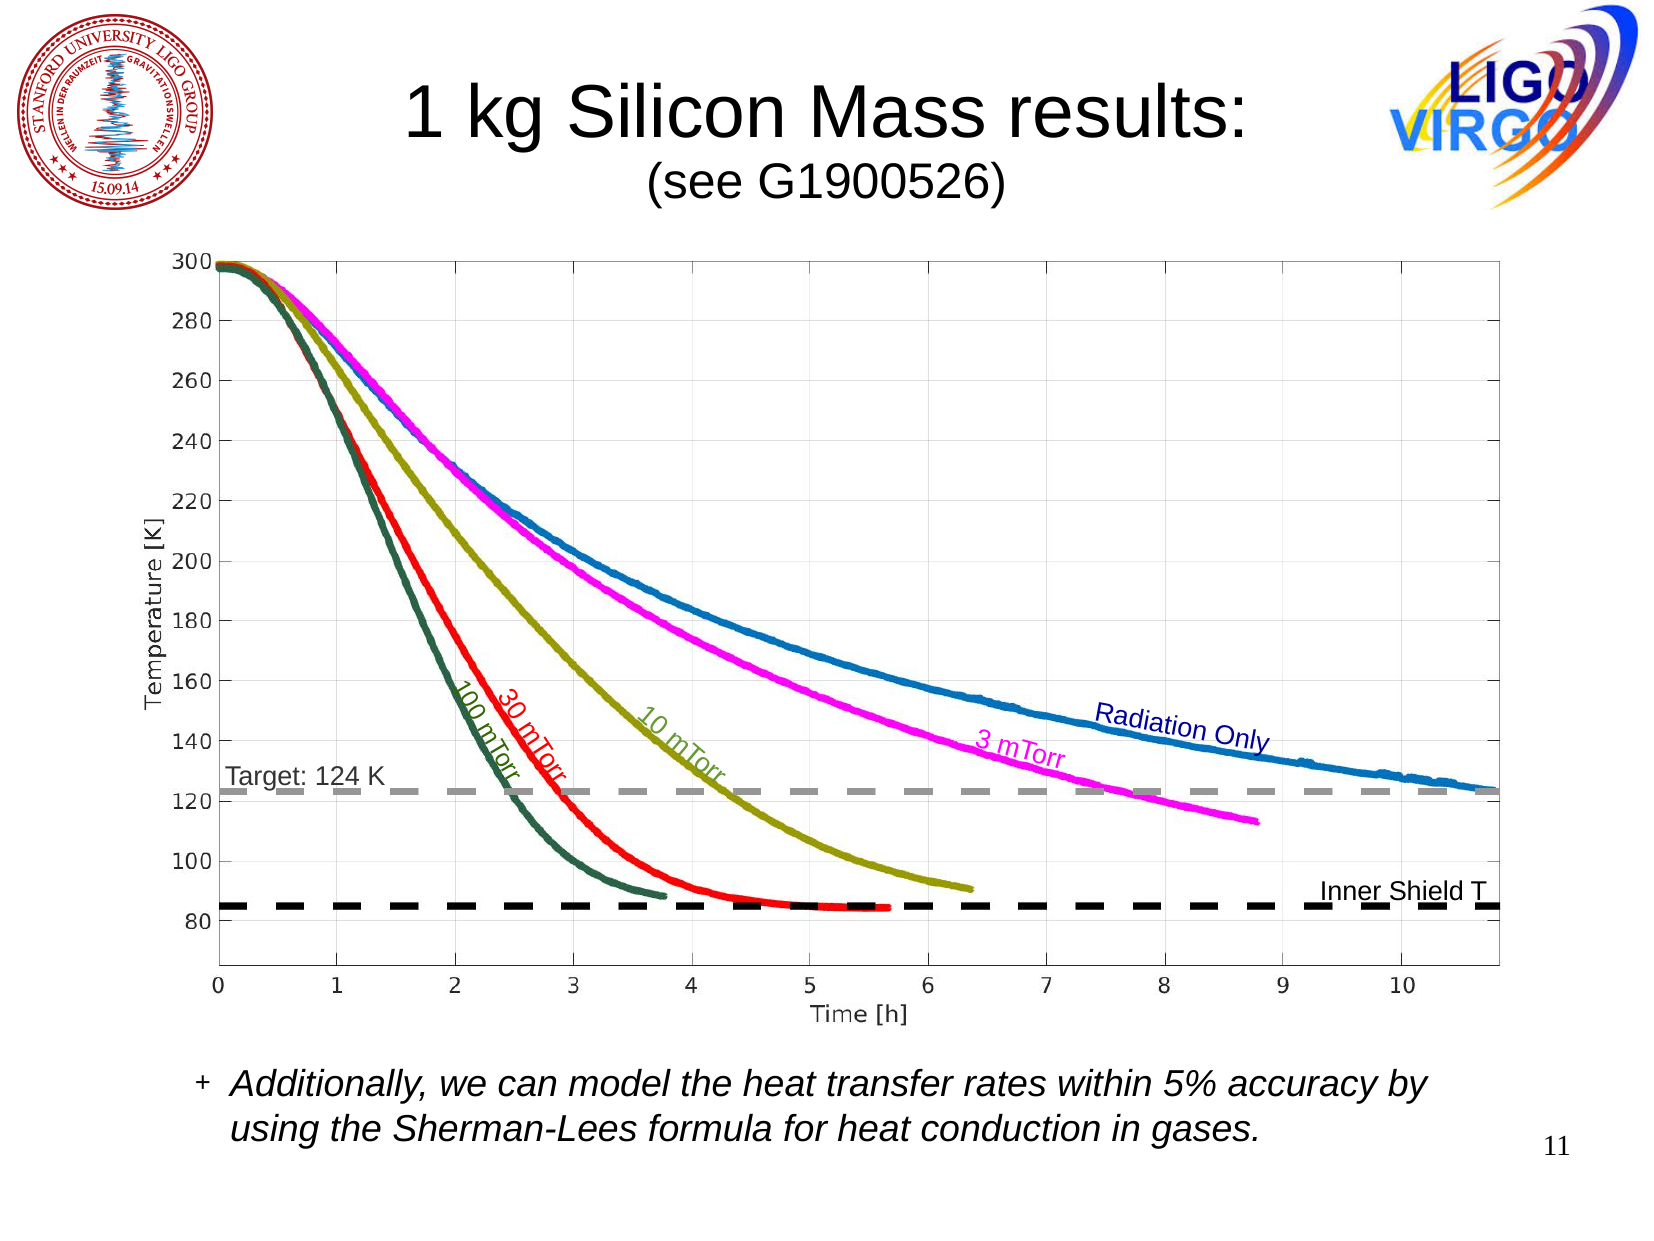

# 1 kg Silicon Mass results: (see G1900526)
Radiation Only
Target: 124 K
3 mTorr
10 mTorr
100 mTorr
30 mTorr
Inner Shield T
Additionally, we can model the heat transfer rates within 5% accuracy by using the Sherman-Lees formula for heat conduction in gases.
11